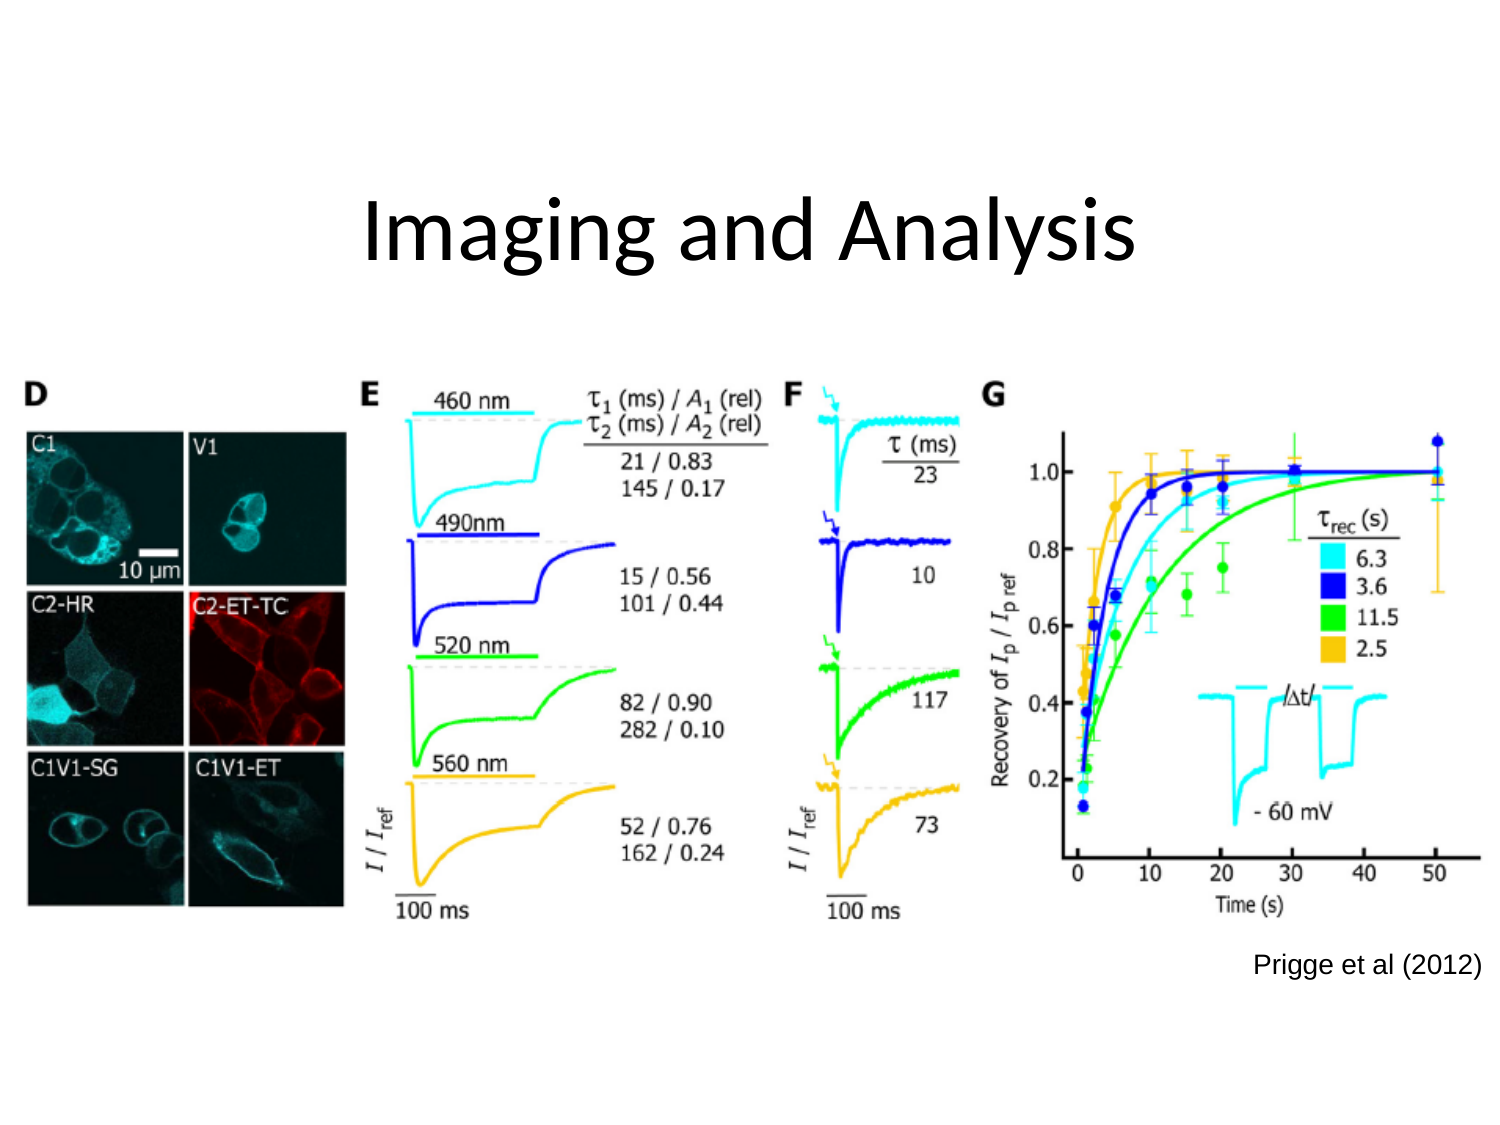

# Imaging and Analysis
Prigge et al (2012)